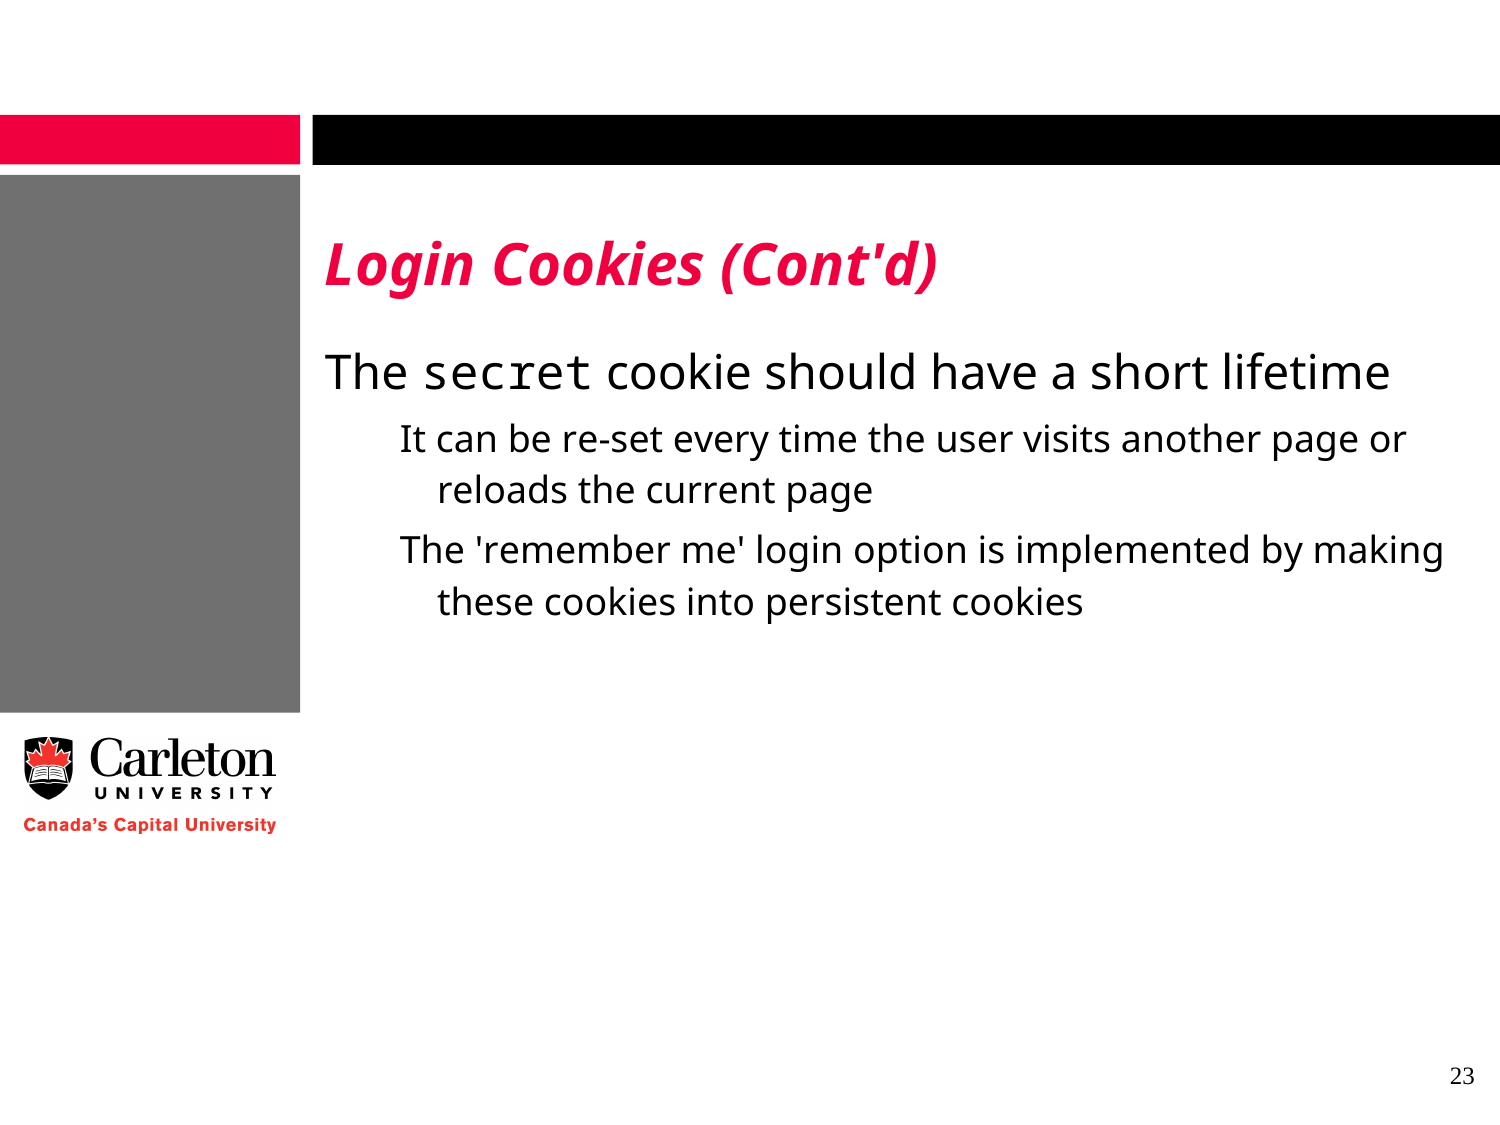

# Login Cookies (Cont'd)
The secret cookie should have a short lifetime
It can be re-set every time the user visits another page or reloads the current page
The 'remember me' login option is implemented by making these cookies into persistent cookies
23